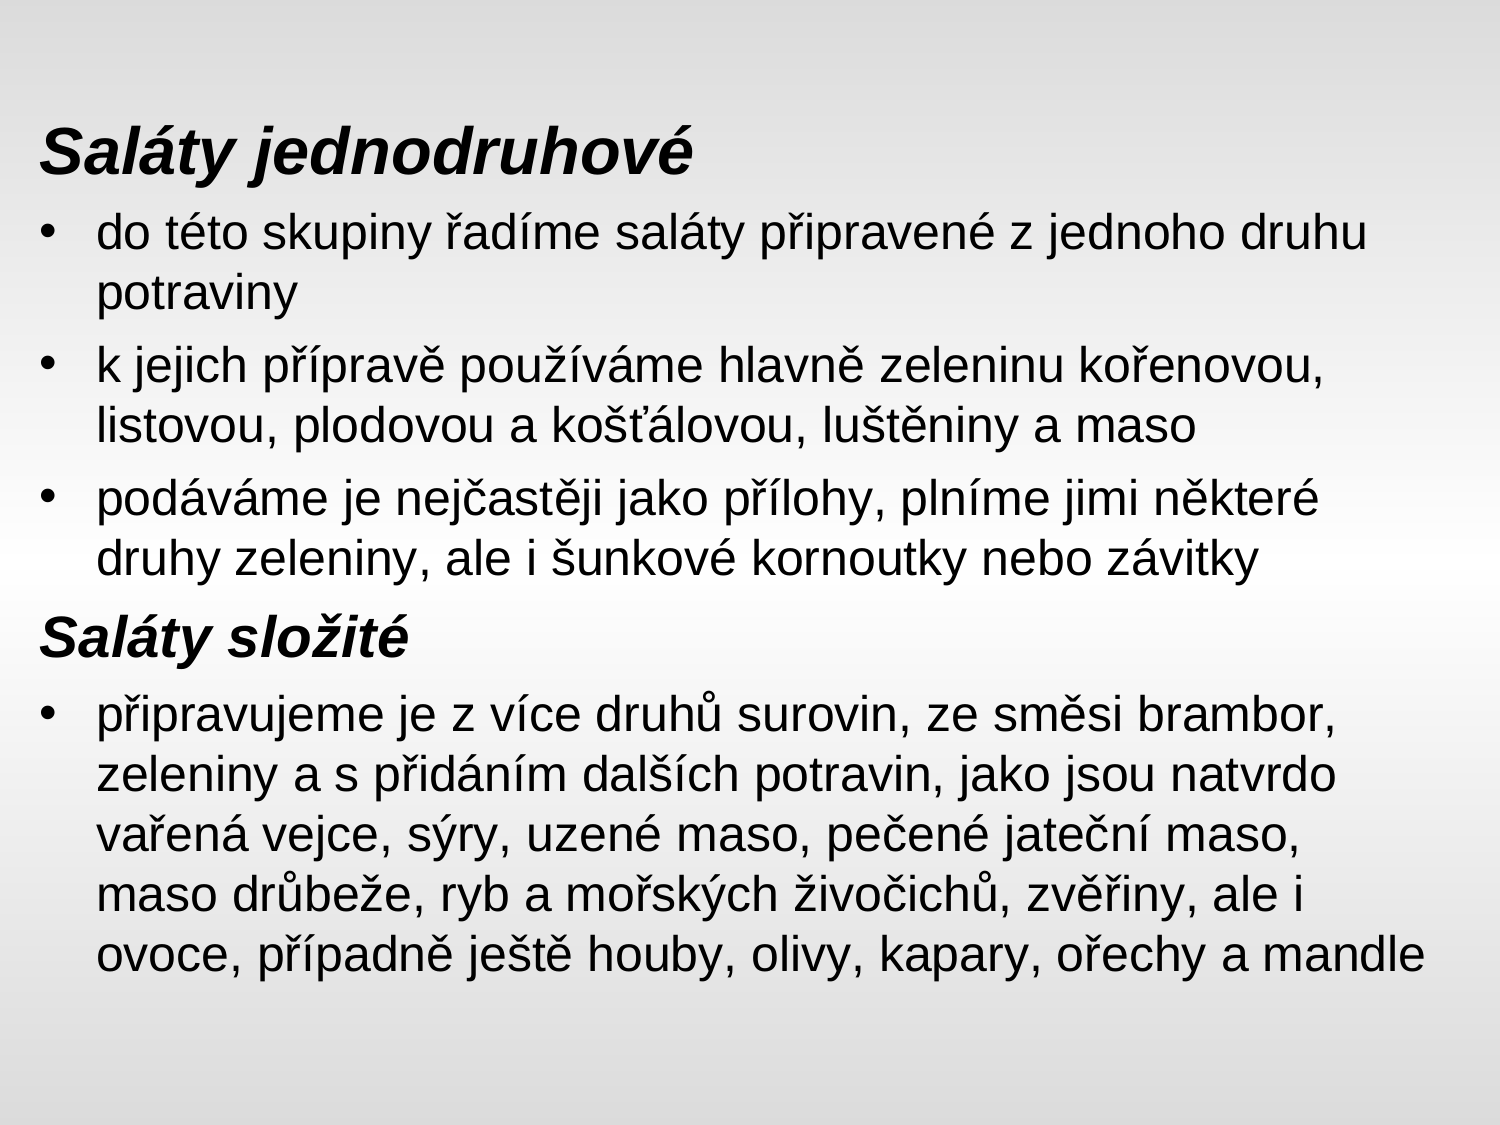

# Saláty jednodruhové
do této skupiny řadíme saláty připravené z jednoho druhu potraviny
k jejich přípravě používáme hlavně zeleninu kořenovou, listovou, plodovou a košťálovou, luštěniny a maso
podáváme je nejčastěji jako přílohy, plníme jimi některé druhy zeleniny, ale i šunkové kornoutky nebo závitky
Saláty složité
připravujeme je z více druhů surovin, ze směsi brambor, zeleniny a s přidáním dalších potravin, jako jsou natvrdo vařená vejce, sýry, uzené maso, pečené jateční maso, maso drůbeže, ryb a mořských živočichů, zvěřiny, ale i ovoce, případně ještě houby, olivy, kapary, ořechy a mandle